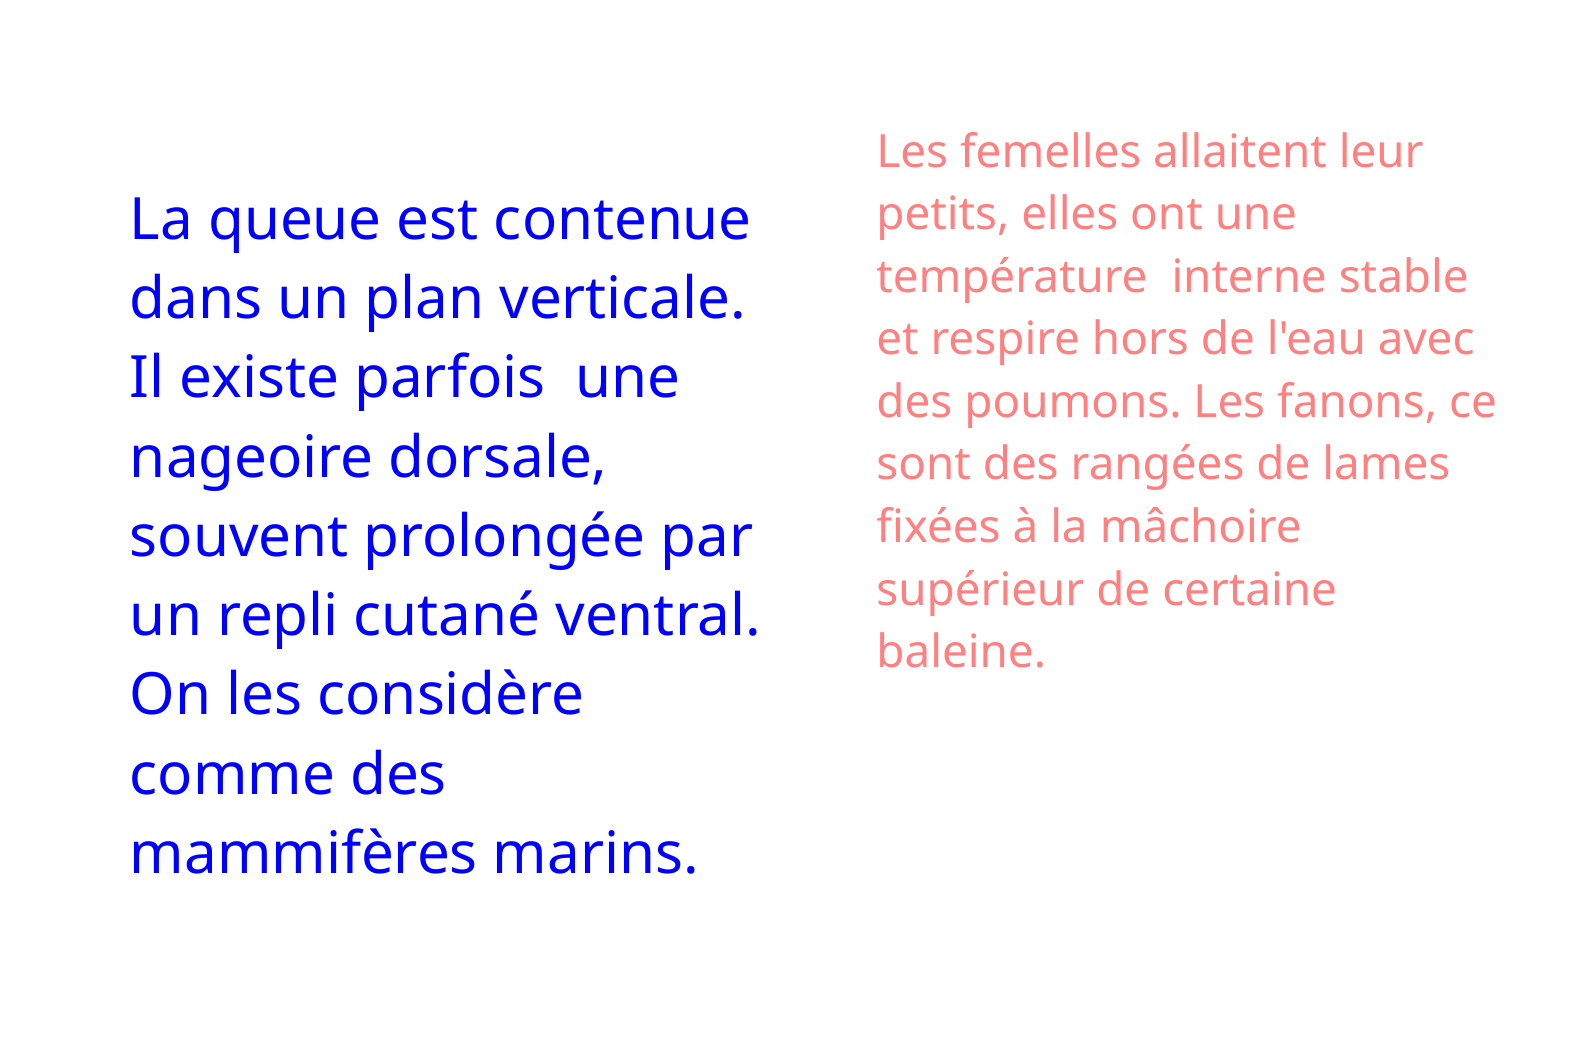

#
Les femelles allaitent leur petits, elles ont une température interne stable et respire hors de l'eau avec des poumons. Les fanons, ce sont des rangées de lames fixées à la mâchoire supérieur de certaine baleine.
La queue est contenue dans un plan verticale. Il existe parfois une nageoire dorsale, souvent prolongée par un repli cutané ventral. On les considère comme des mammifères marins.